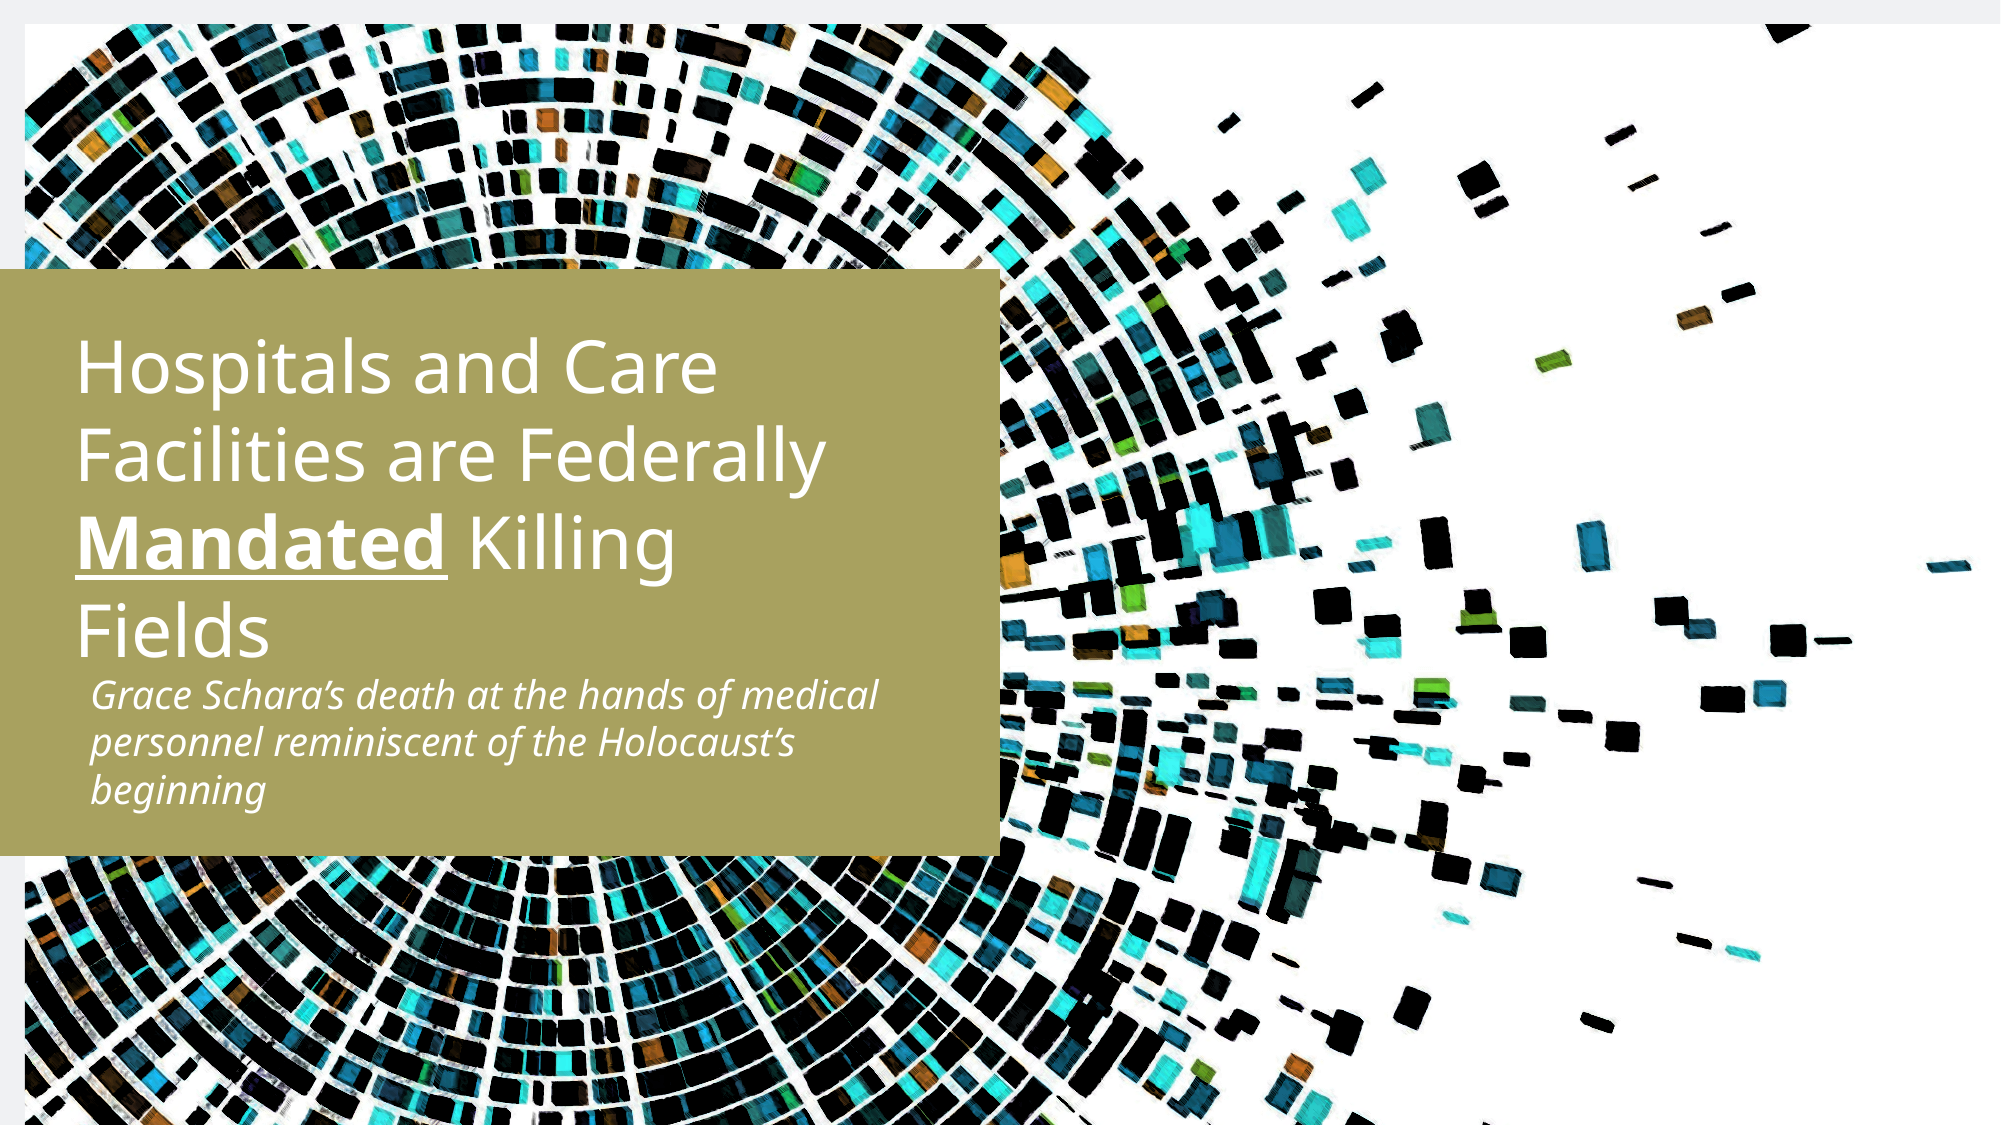

# Hospitals and Care Facilities are Federally Mandated Killing Fields
Grace Schara’s death at the hands of medical personnel reminiscent of the Holocaust’s beginning